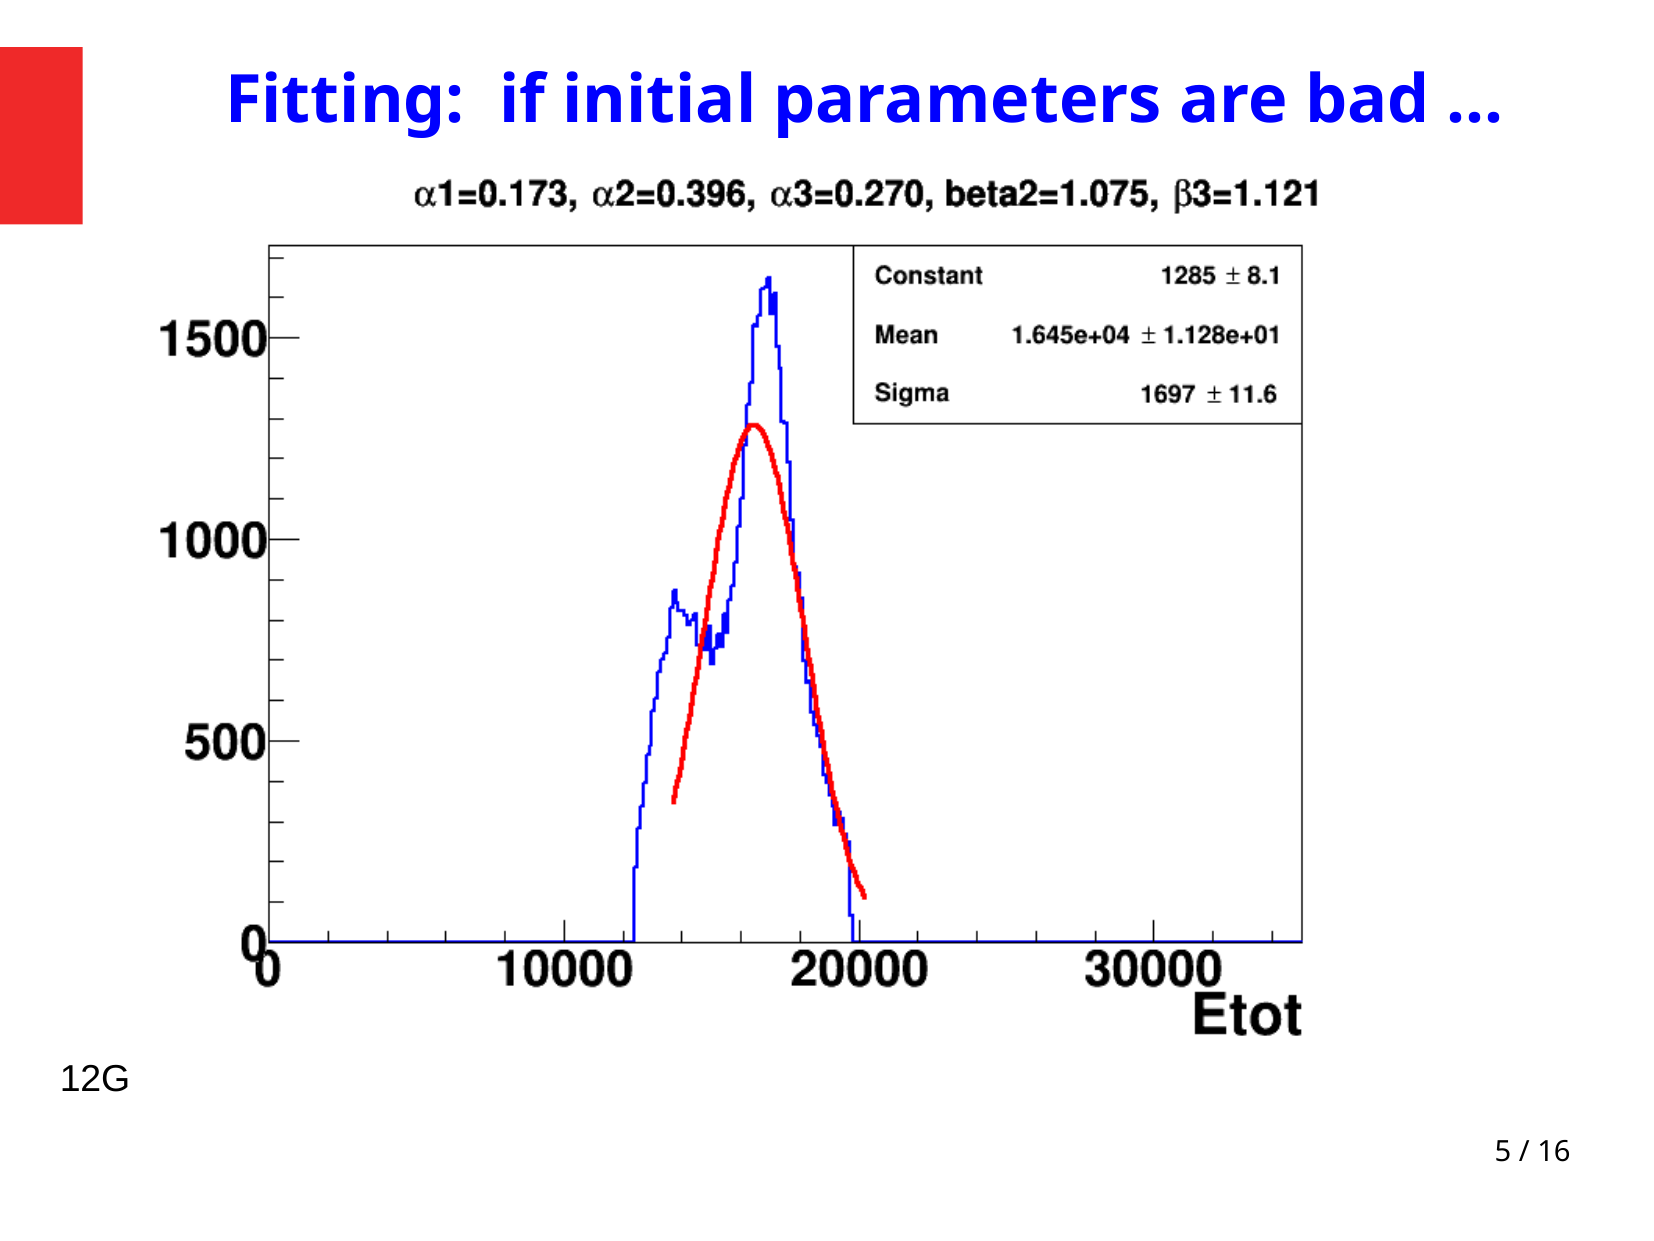

# Fitting: if initial parameters are bad ...
12G
5